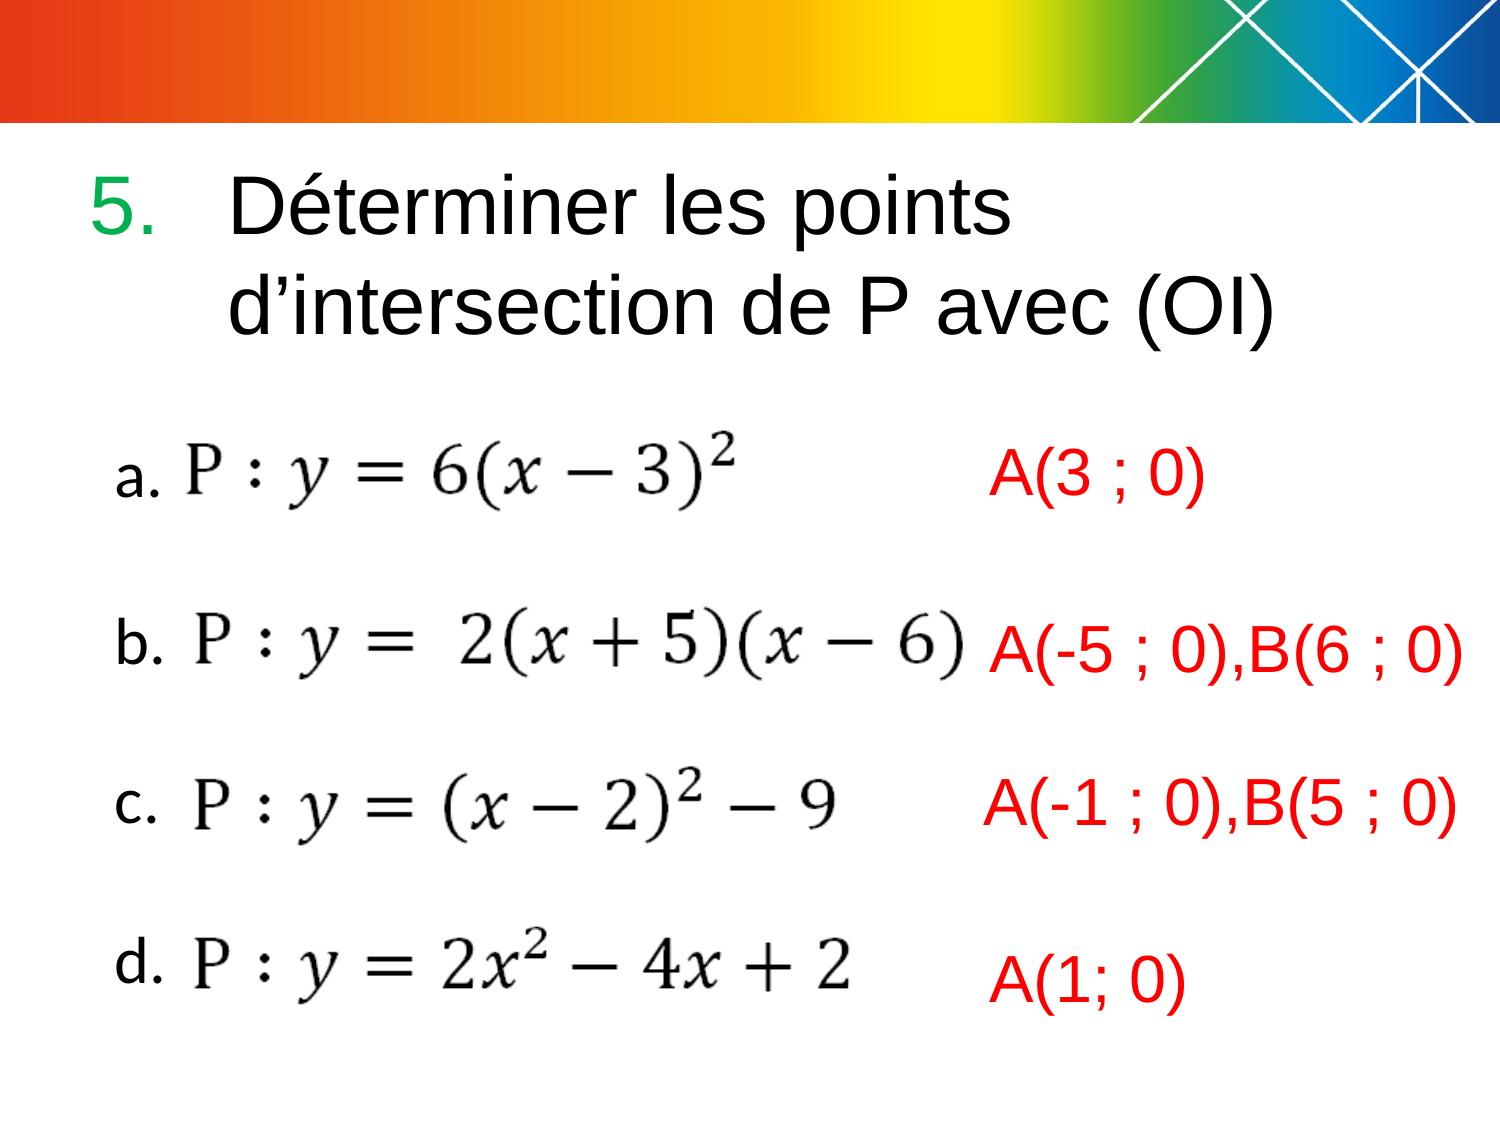

Déterminer les points d’intersection de P avec (OI)
A(3 ; 0)
a.
b.
c.
d.
A(-5 ; 0),B(6 ; 0)
A(-1 ; 0),B(5 ; 0)
A(1; 0)